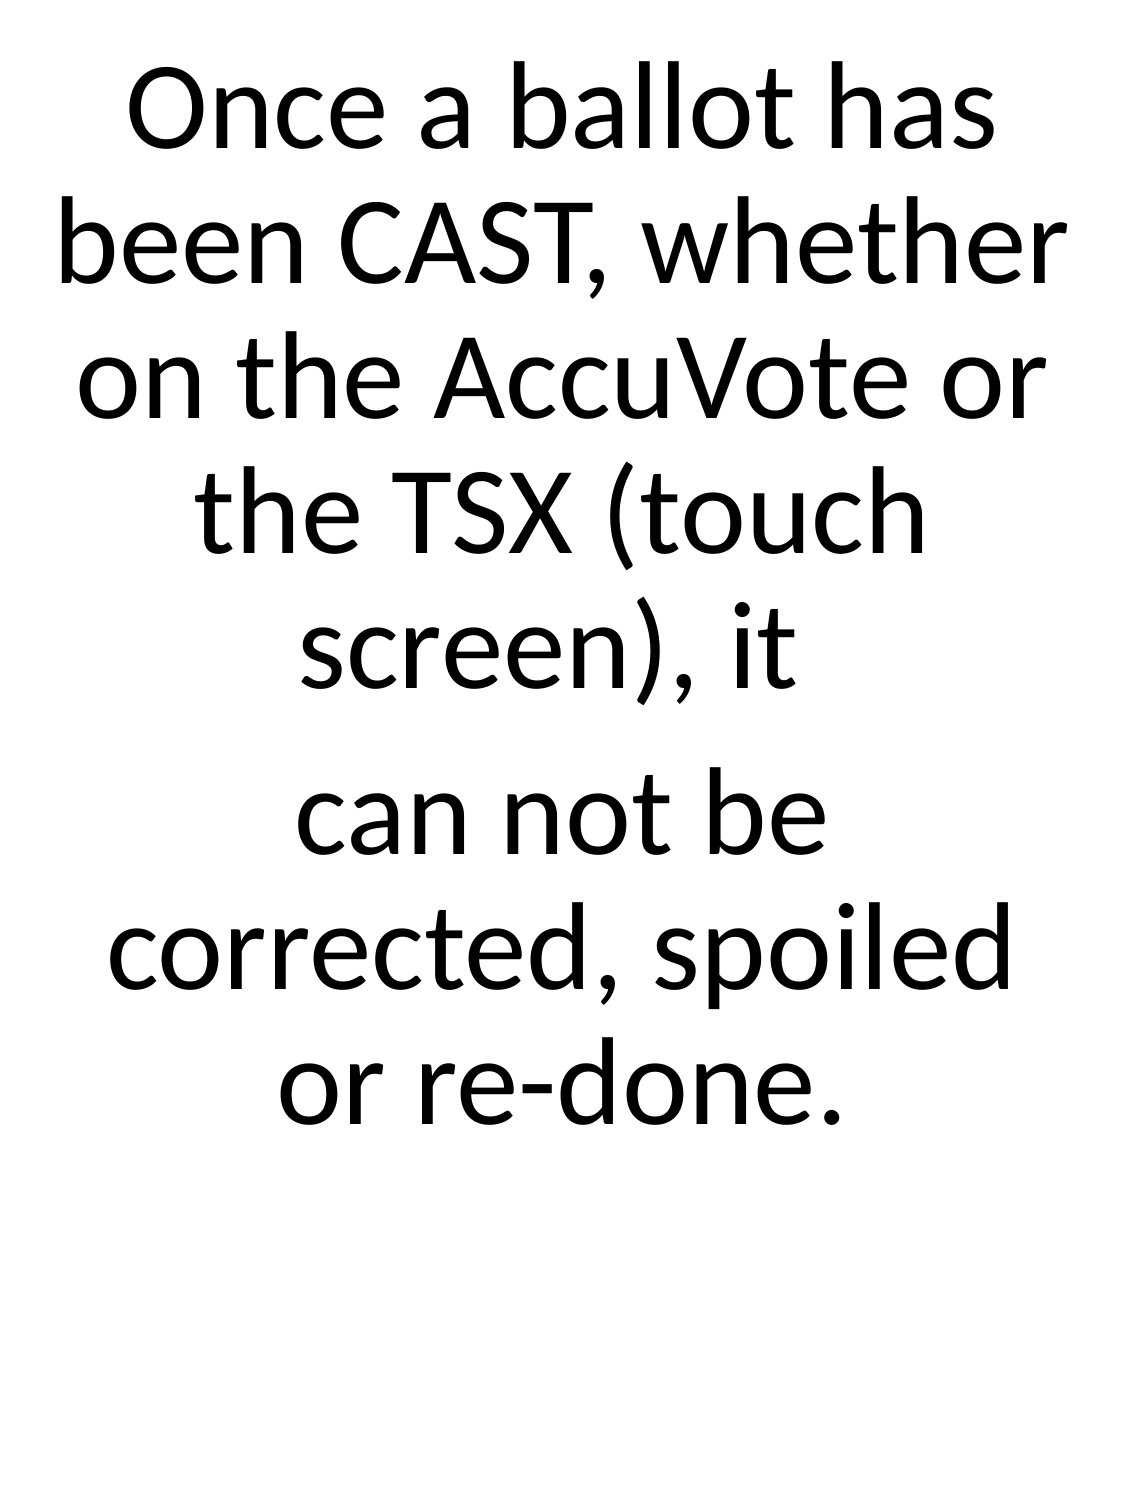

Once a ballot has been CAST, whether on the AccuVote or the TSX (touch screen), it
can not be corrected, spoiled or re-done.